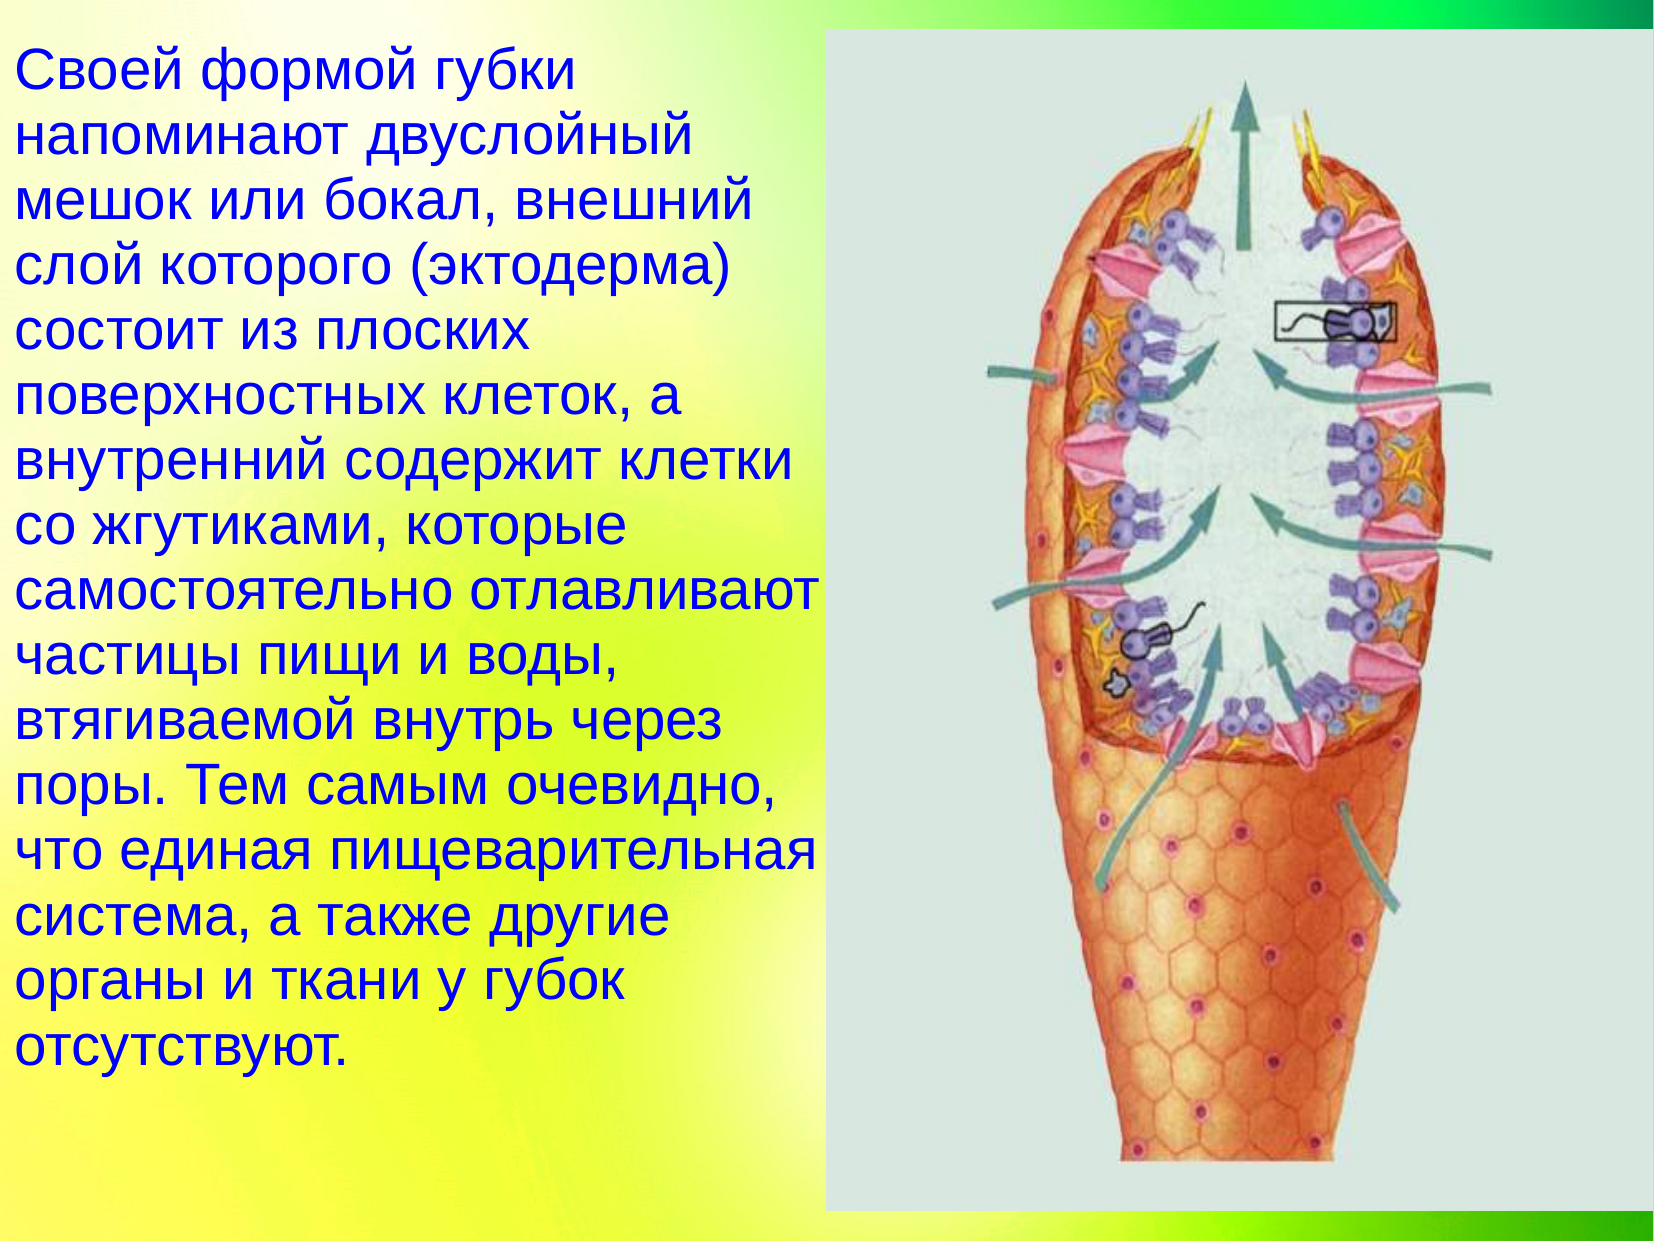

Своей формой губки напоминают двуслойный мешок или бокал, внешний слой которого (эктодерма) состоит из плоских поверхностных клеток, а внутренний содержит клетки со жгутиками, которые самостоятельно отлавливают частицы пищи и воды, втягиваемой внутрь через поры. Тем самым очевидно, что единая пищеварительная система, а также другие органы и ткани у губок отсутствуют.